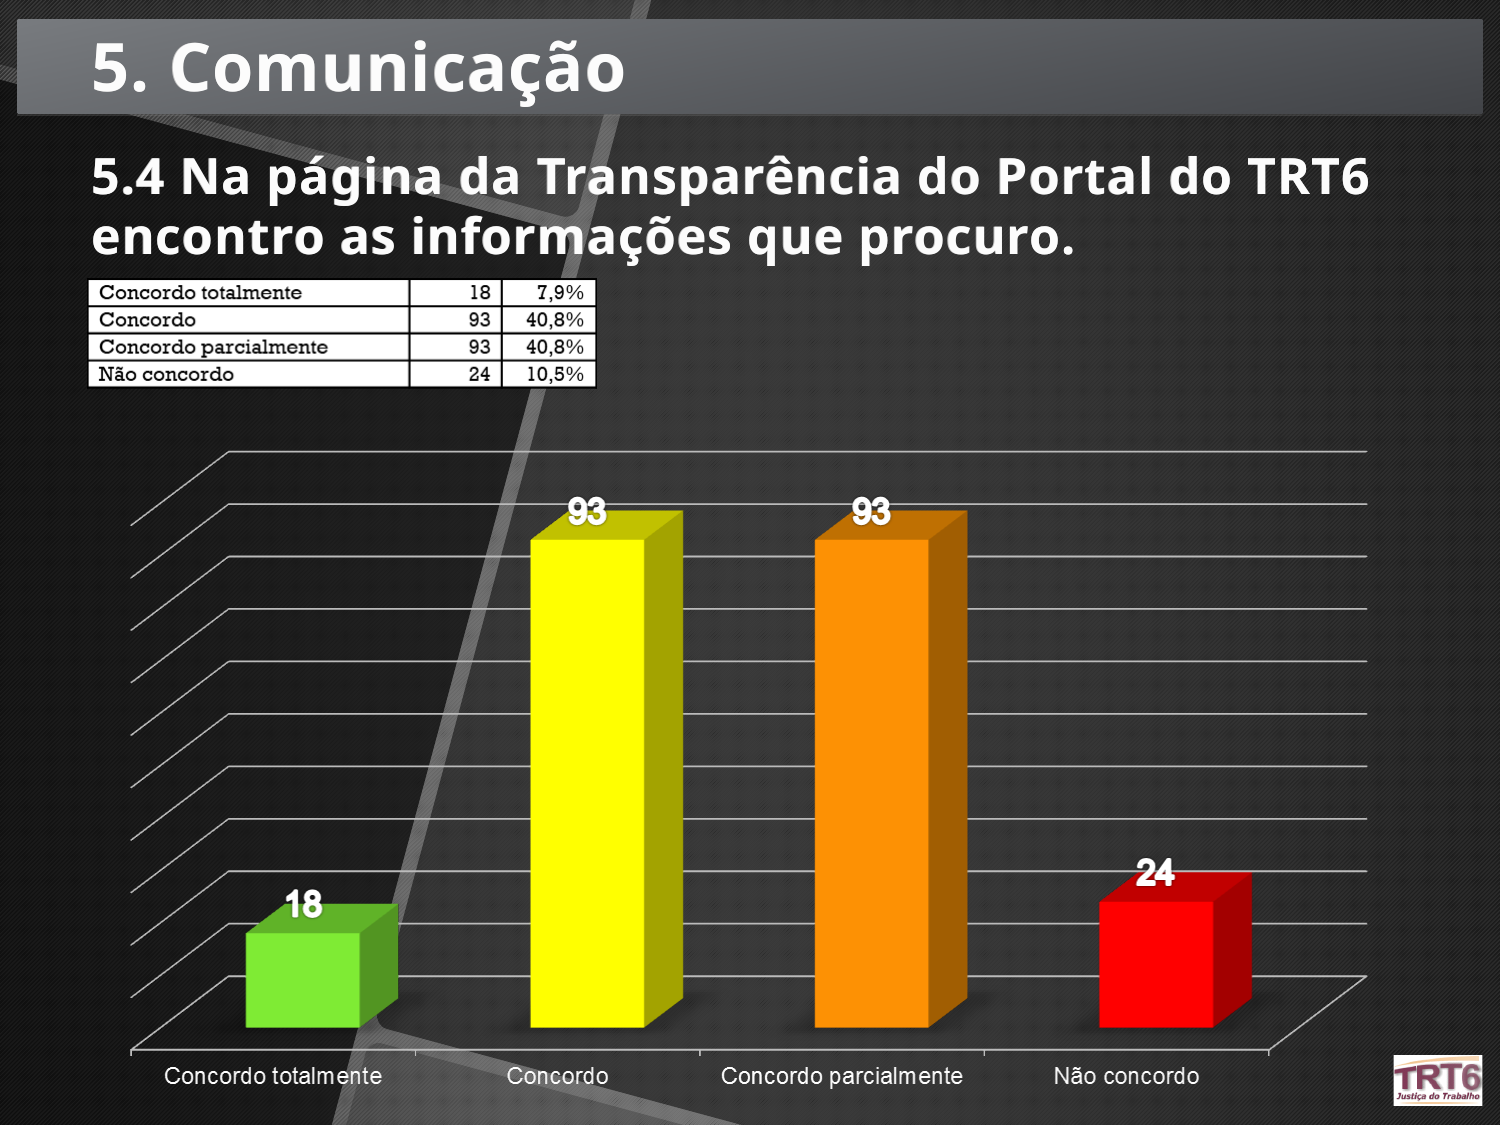

5. Comunicação
5.4 Na página da Transparência do Portal do TRT6 encontro as informações que procuro.